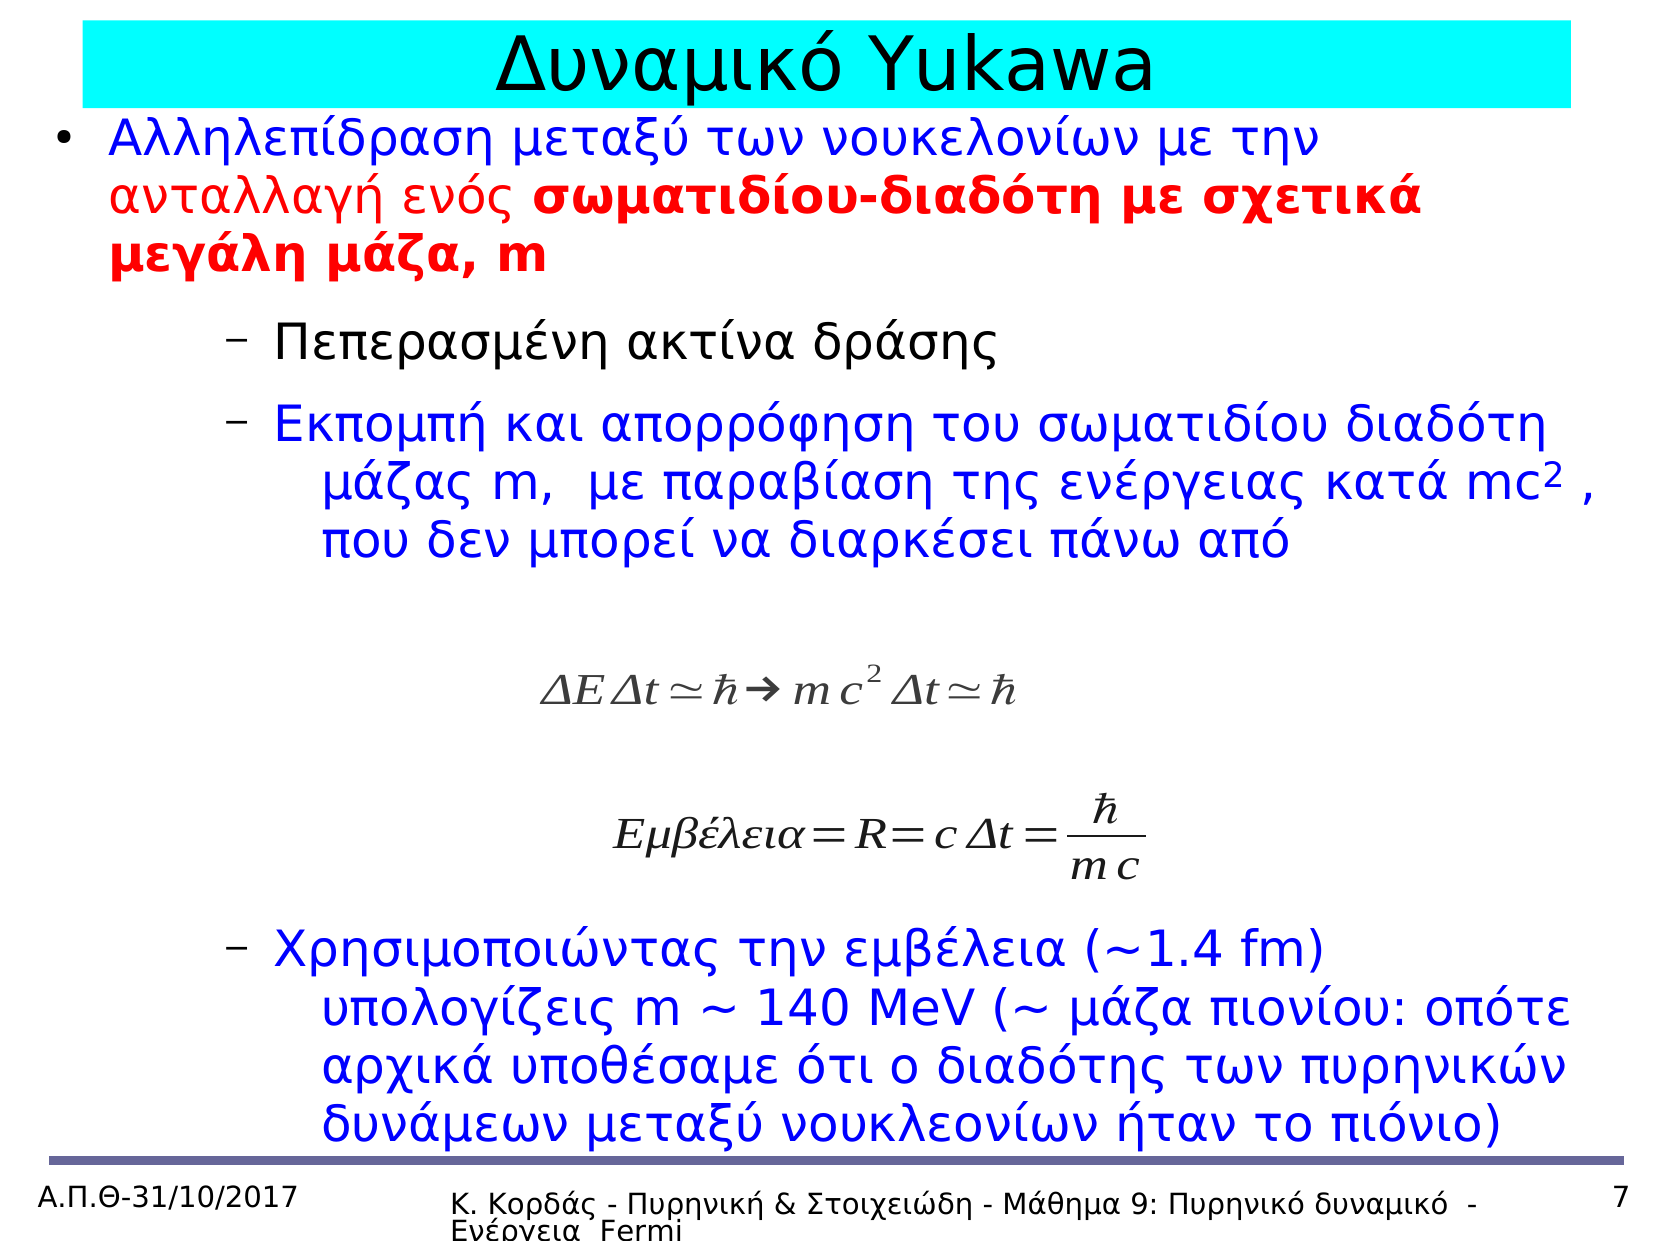

# Δυναμικό Yukawa
Αλληλεπίδραση μεταξύ των νουκελονίων με την ανταλλαγή ενός σωματιδίου-διαδότη με σχετικά μεγάλη μάζα, m
Πεπερασμένη ακτίνα δράσης
Εκπομπή και απορρόφηση του σωματιδίου διαδότη μάζας m, με παραβίαση της ενέργειας κατά mc2 , που δεν μπορεί να διαρκέσει πάνω από
Χρησιμοποιώντας την εμβέλεια (~1.4 fm) υπολογίζεις m ~ 140 MeV (~ μάζα πιονίου: οπότε αρχικά υποθέσαμε ότι ο διαδότης των πυρηνικών δυνάμεων μεταξύ νουκλεονίων ήταν το πιόνιο)
Α.Π.Θ-31/10/2017
7
Κ. Κορδάς - Πυρηνική & Στοιχειώδη - Μάθημα 9: Πυρηνικό δυναμικό - Ενέργεια Fermi